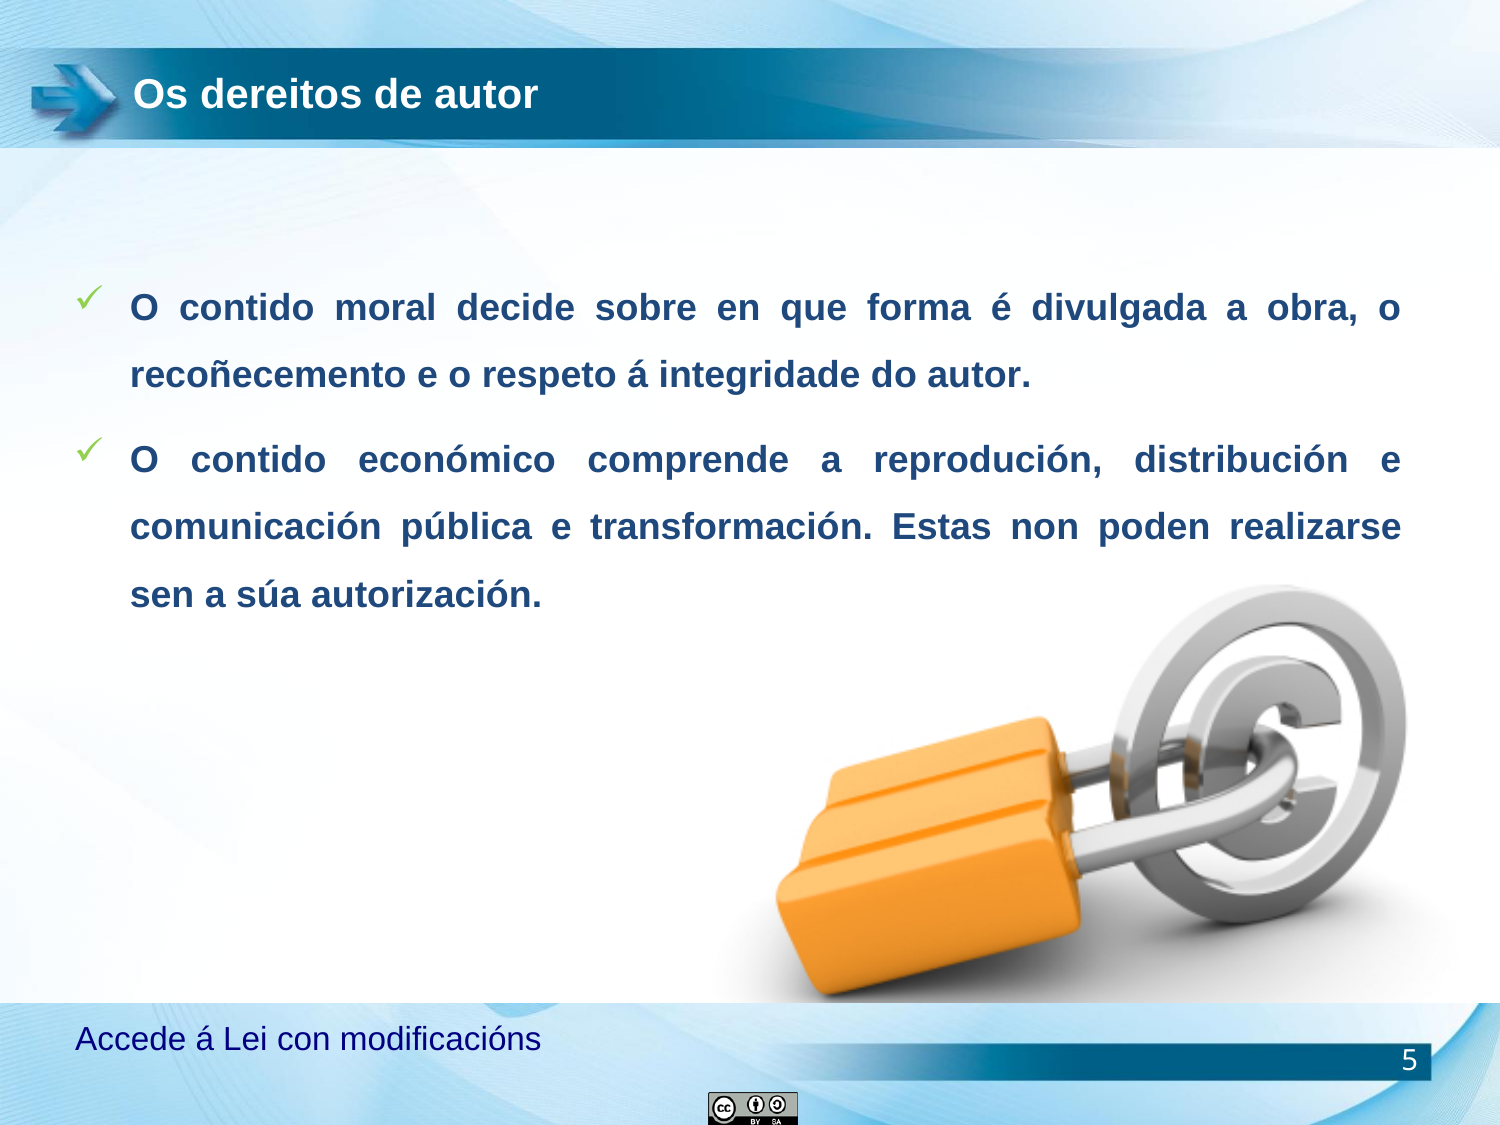

Os dereitos de autor
O contido moral decide sobre en que forma é divulgada a obra, o recoñecemento e o respeto á integridade do autor.
O contido económico comprende a reprodución, distribución e comunicación pública e transformación. Estas non poden realizarse sen a súa autorización.
Accede á Lei con modificacións